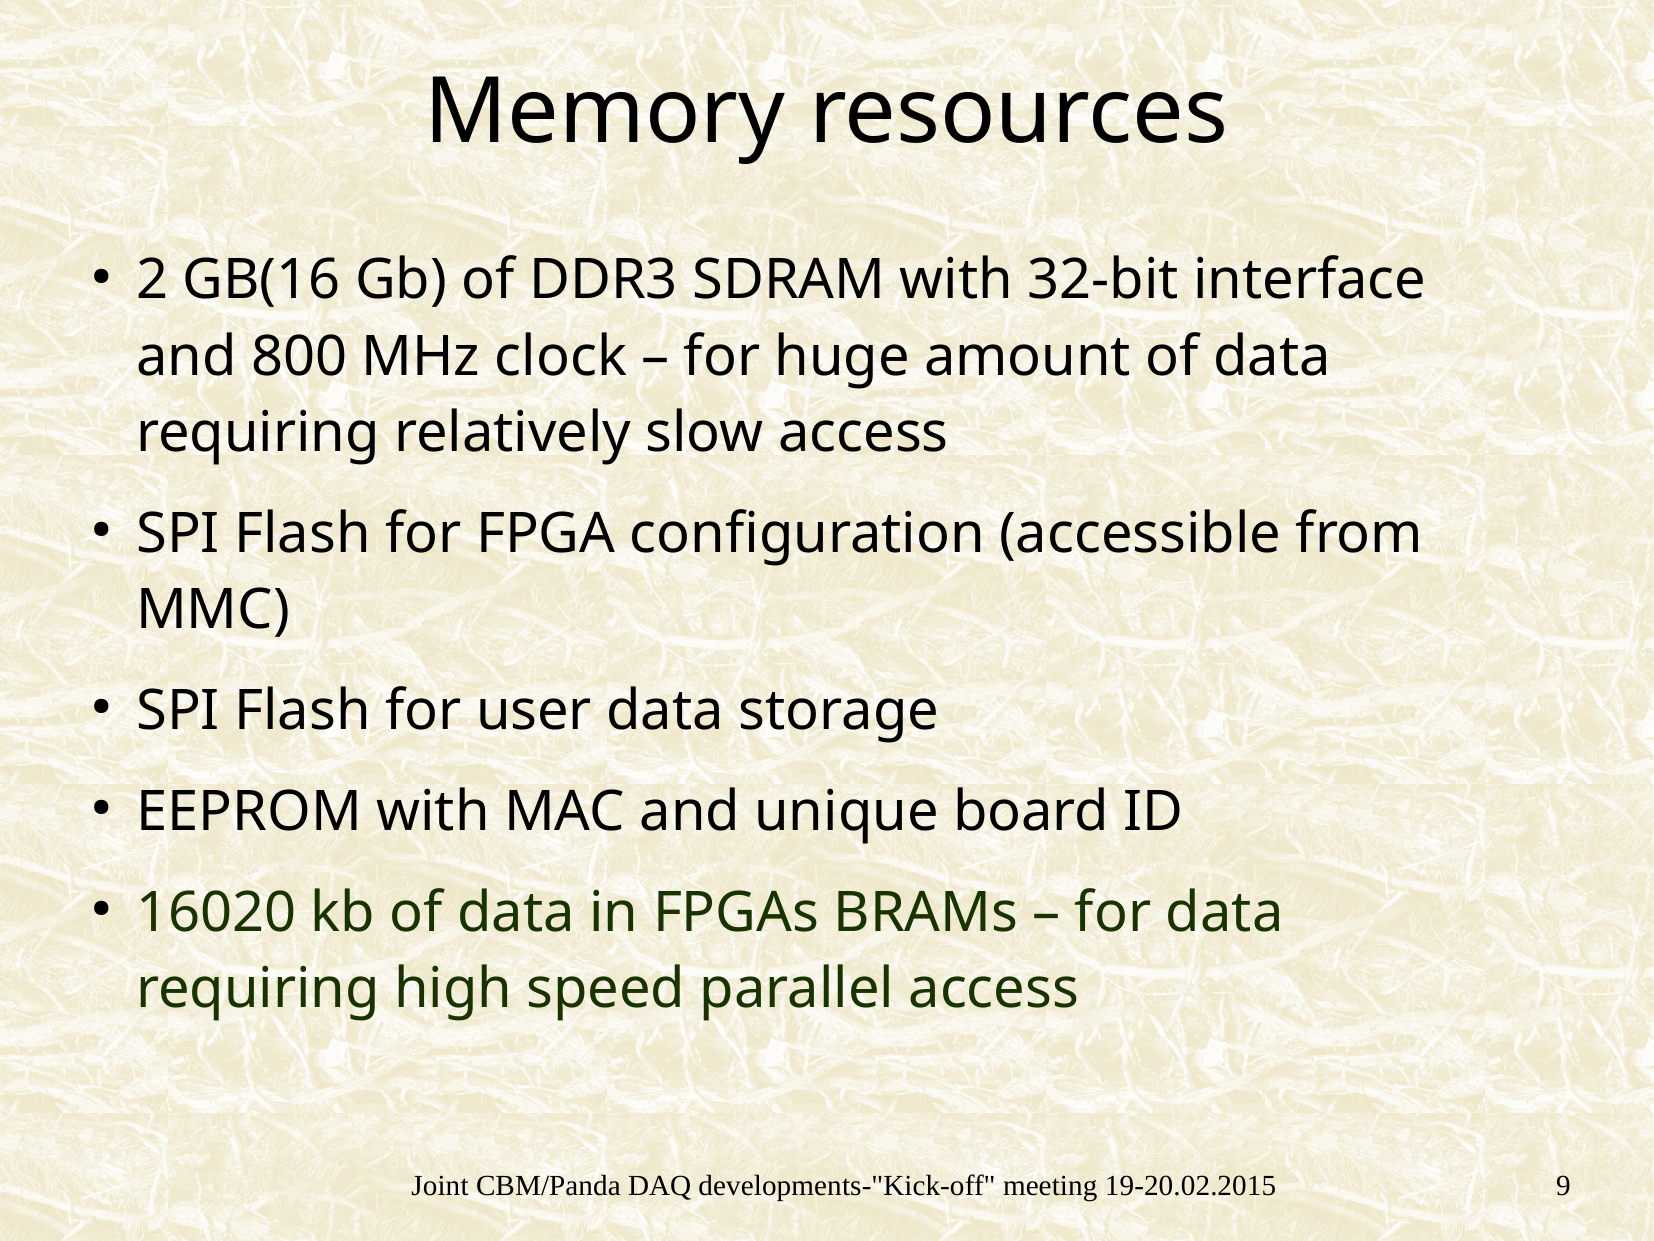

# Memory resources
2 GB(16 Gb) of DDR3 SDRAM with 32-bit interface and 800 MHz clock – for huge amount of data requiring relatively slow access
SPI Flash for FPGA configuration (accessible from MMC)
SPI Flash for user data storage
EEPROM with MAC and unique board ID
16020 kb of data in FPGAs BRAMs – for data requiring high speed parallel access
Joint CBM/Panda DAQ developments-"Kick-off" meeting 19-20.02.2015
9